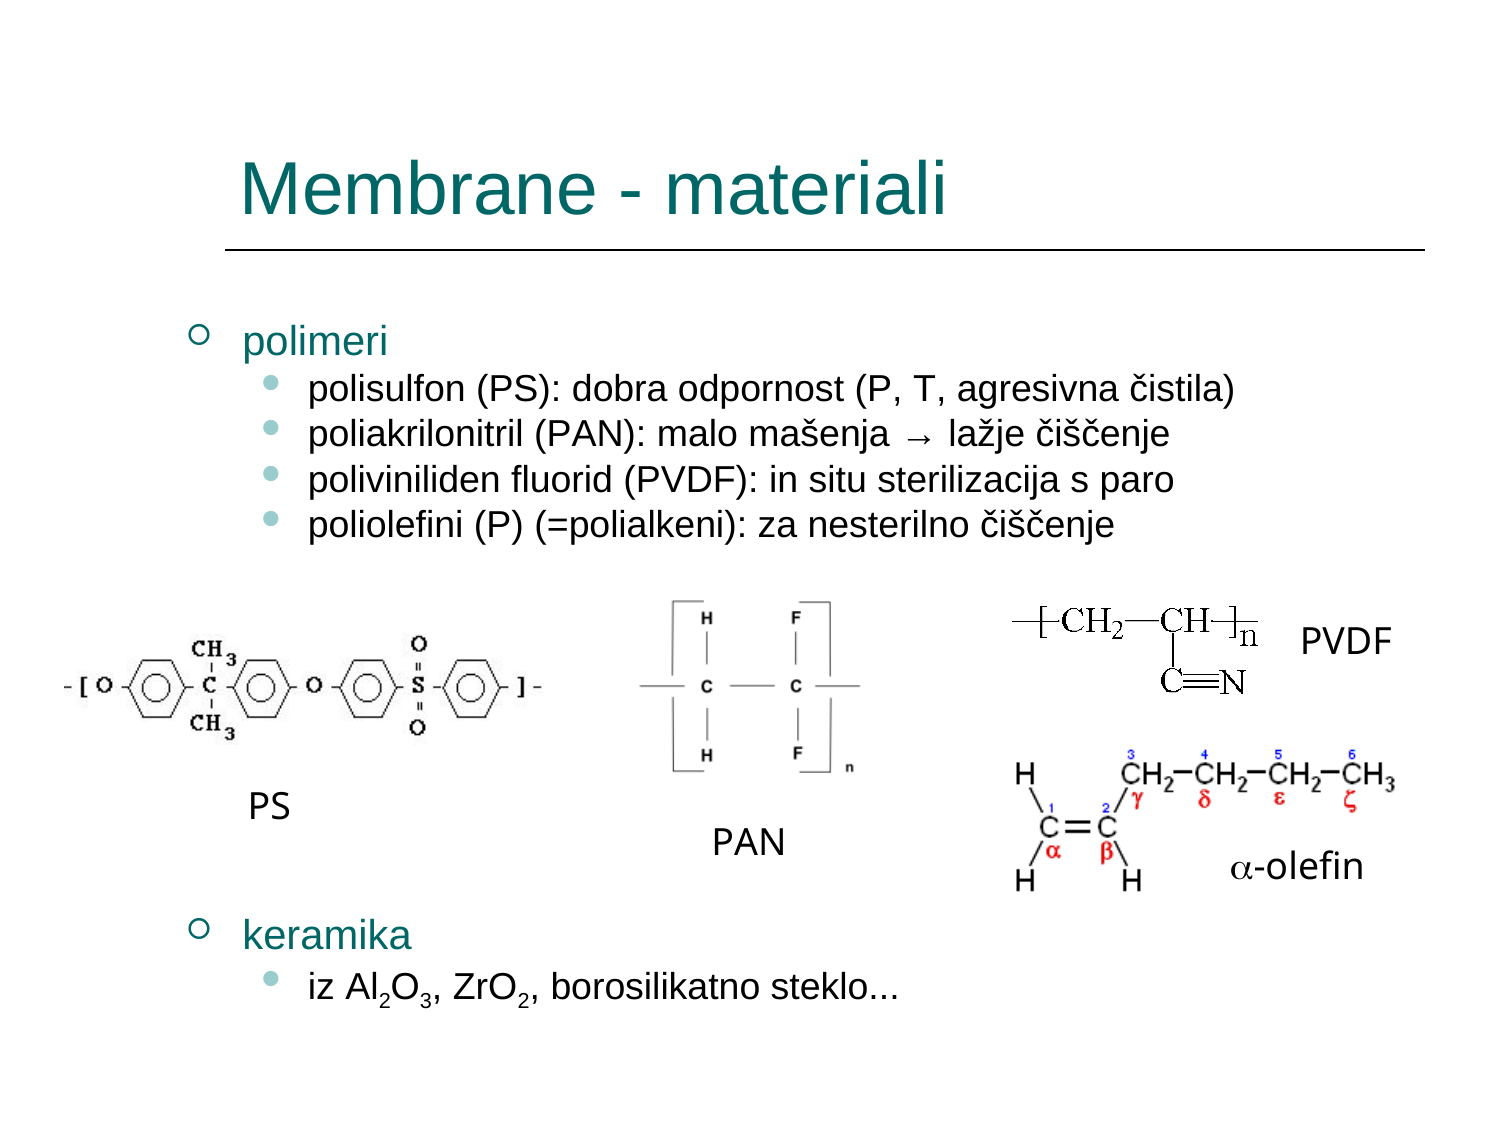

# Membrane - materiali
polimeri
polisulfon (PS): dobra odpornost (P, T, agresivna čistila)
poliakrilonitril (PAN): malo mašenja → lažje čiščenje
poliviniliden fluorid (PVDF): in situ sterilizacija s paro
poliolefini (P) (=polialkeni): za nesterilno čiščenje
keramika
iz Al2O3, ZrO2, borosilikatno steklo...
PVDF
PS
PAN
-olefin